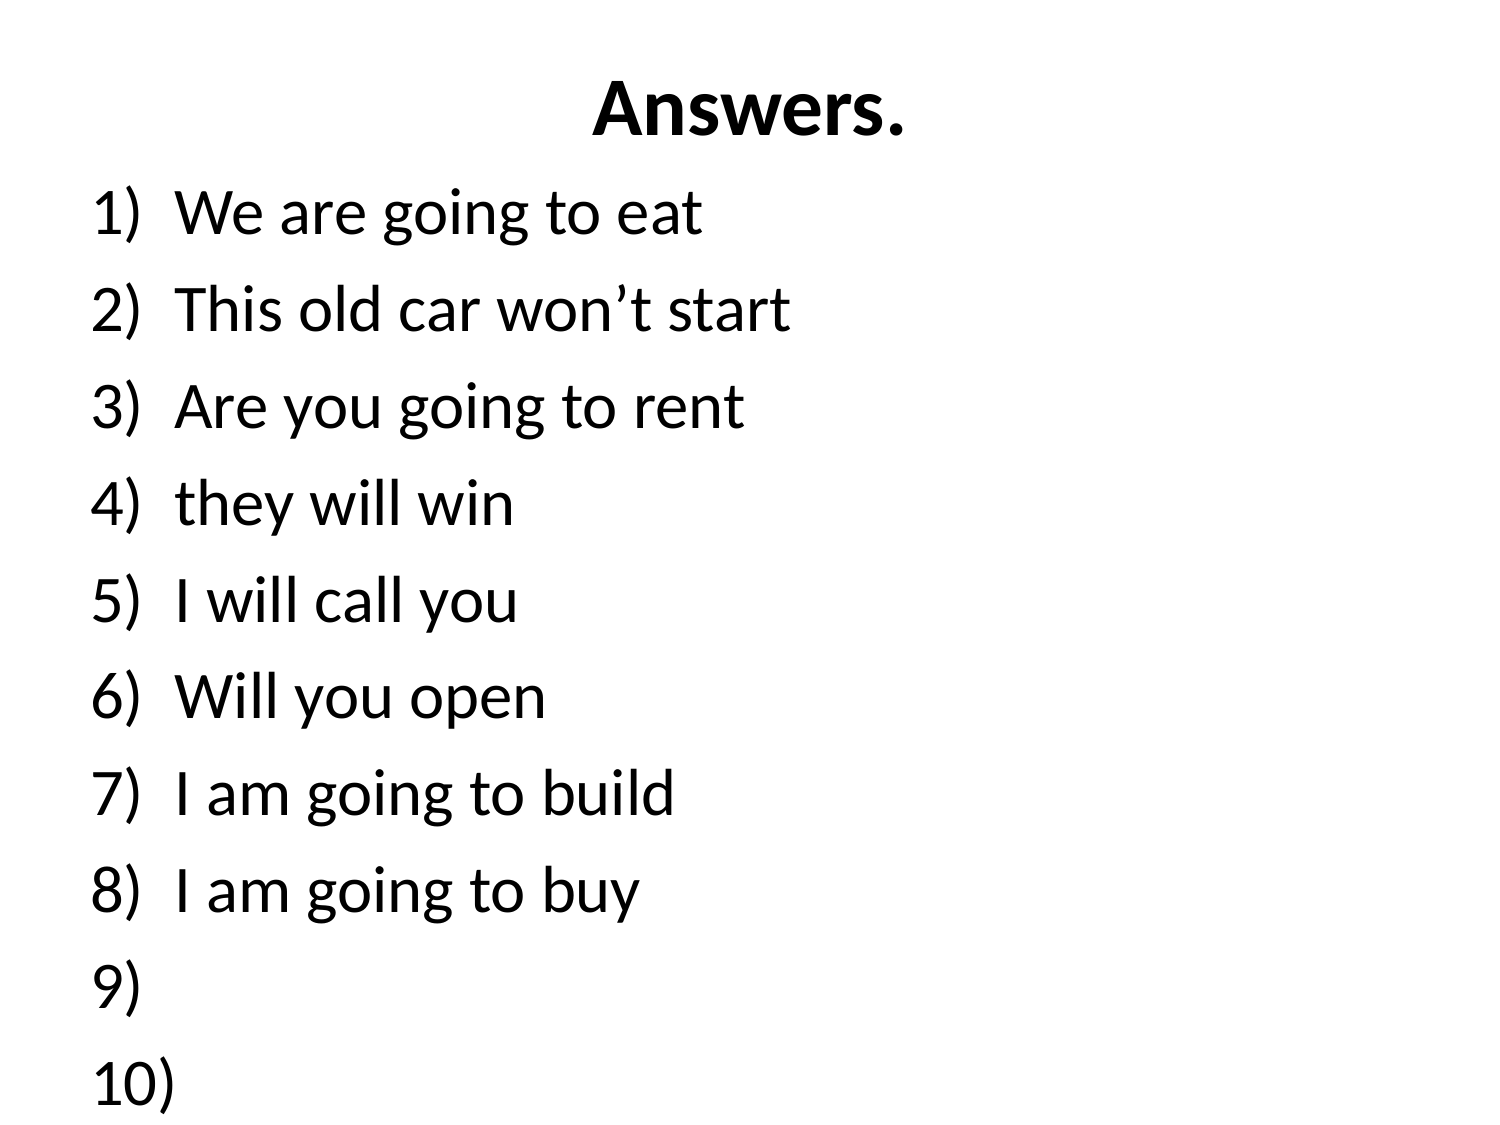

# Answers.
We are going to eat
This old car won’t start
Are you going to rent
they will win
I will call you
Will you open
I am going to build
I am going to buy